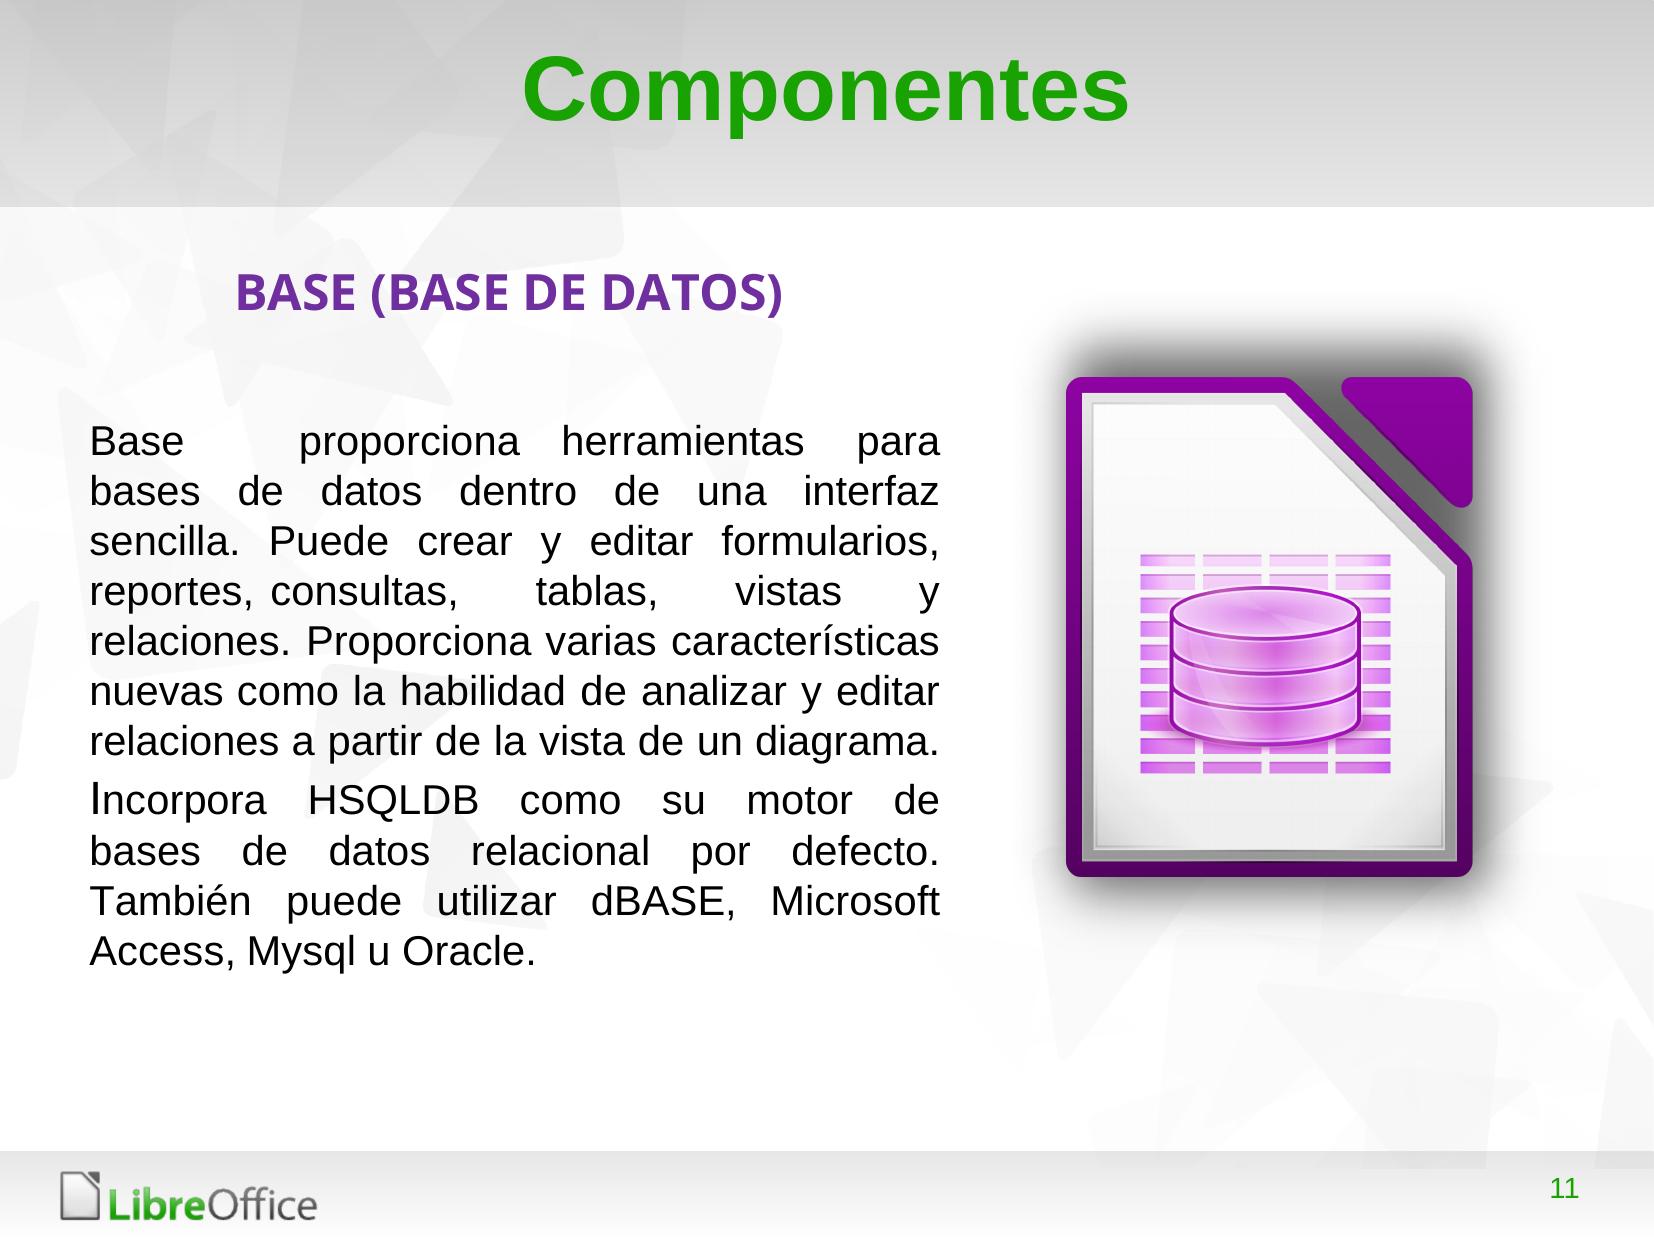

# Componentes
BASE (BASE DE DATOS)
Base proporciona	herramientas	para bases de datos dentro de una interfaz sencilla. Puede crear y editar formularios, reportes, consultas, tablas, vistas y relaciones. Proporciona varias características nuevas como la habilidad de analizar y editar relaciones a partir de la vista de un diagrama. Incorpora HSQLDB como su motor de bases de datos relacional por defecto. También puede utilizar dBASE, Microsoft Access, Mysql u Oracle.